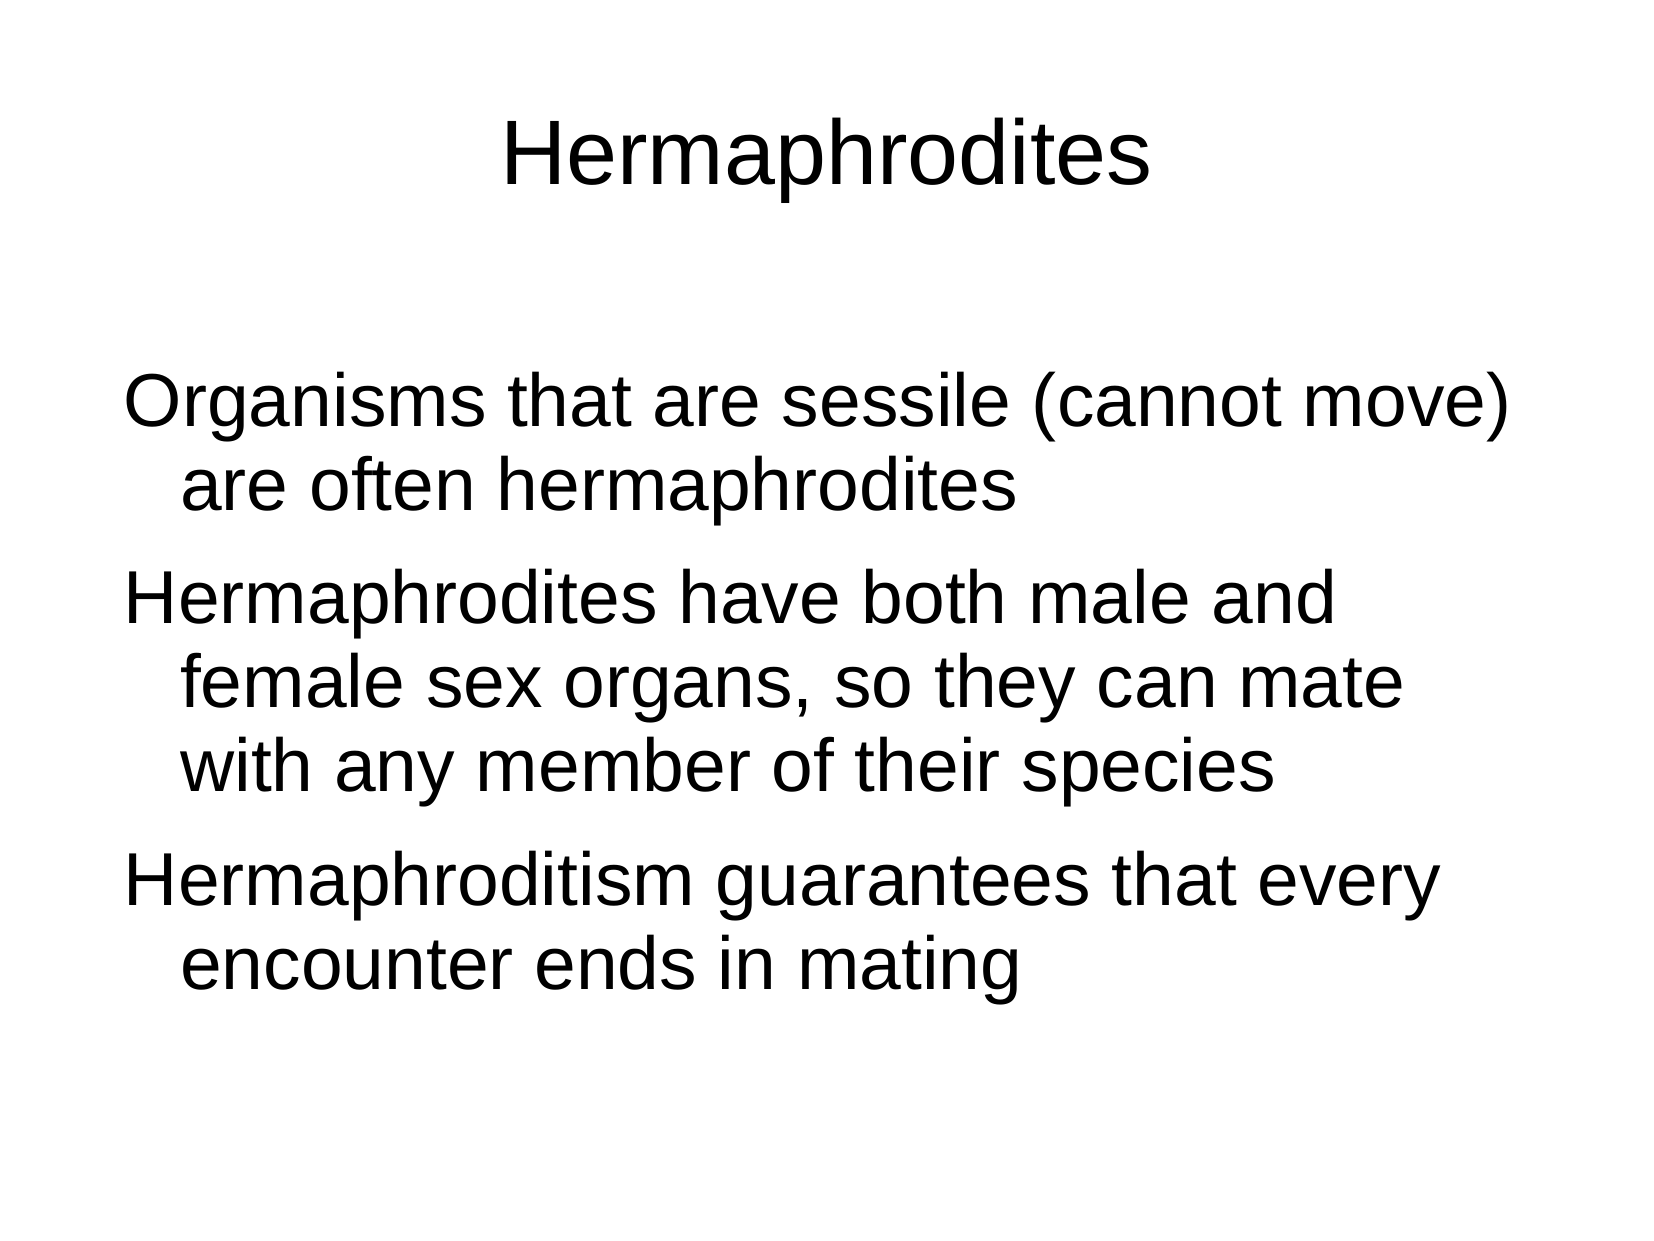

# Hermaphrodites
Organisms that are sessile (cannot move) are often hermaphrodites
Hermaphrodites have both male and female sex organs, so they can mate with any member of their species
Hermaphroditism guarantees that every encounter ends in mating